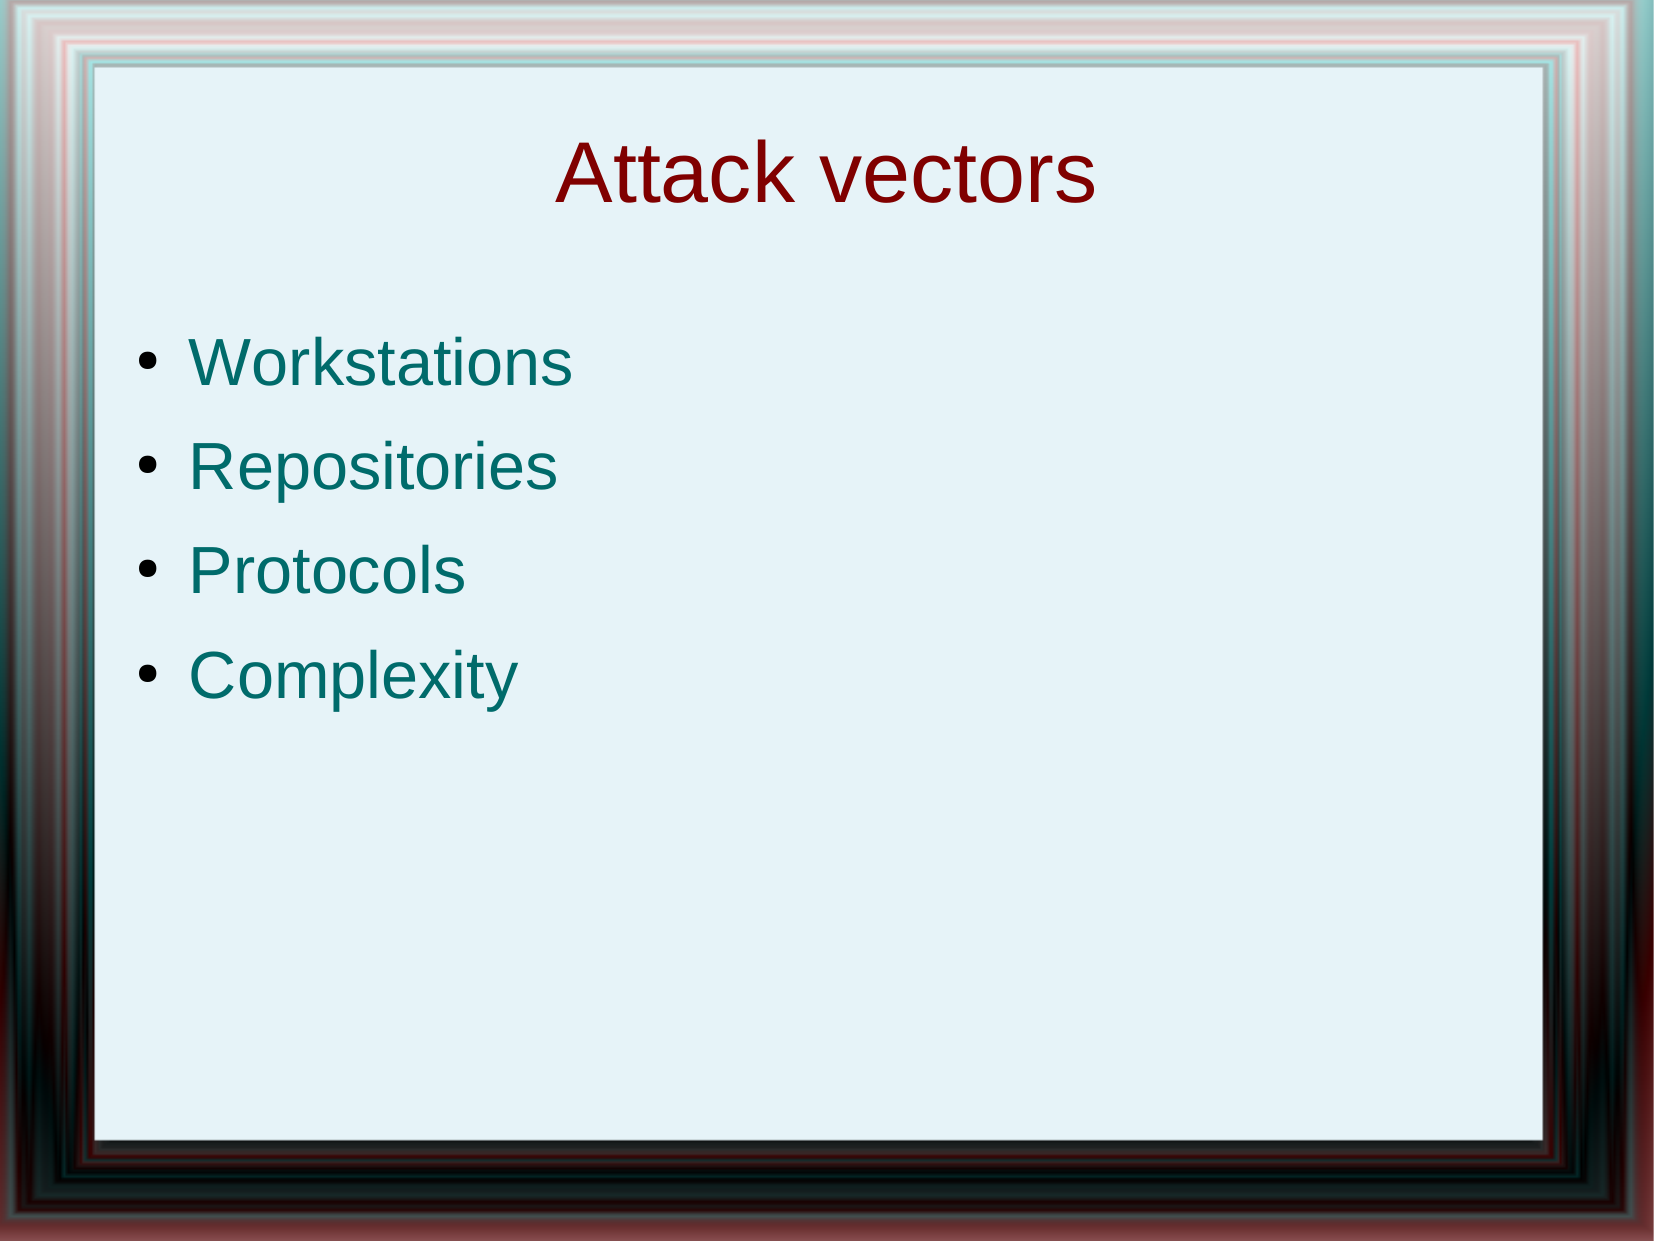

# Attack vectors
Workstations
Repositories
Protocols
Complexity